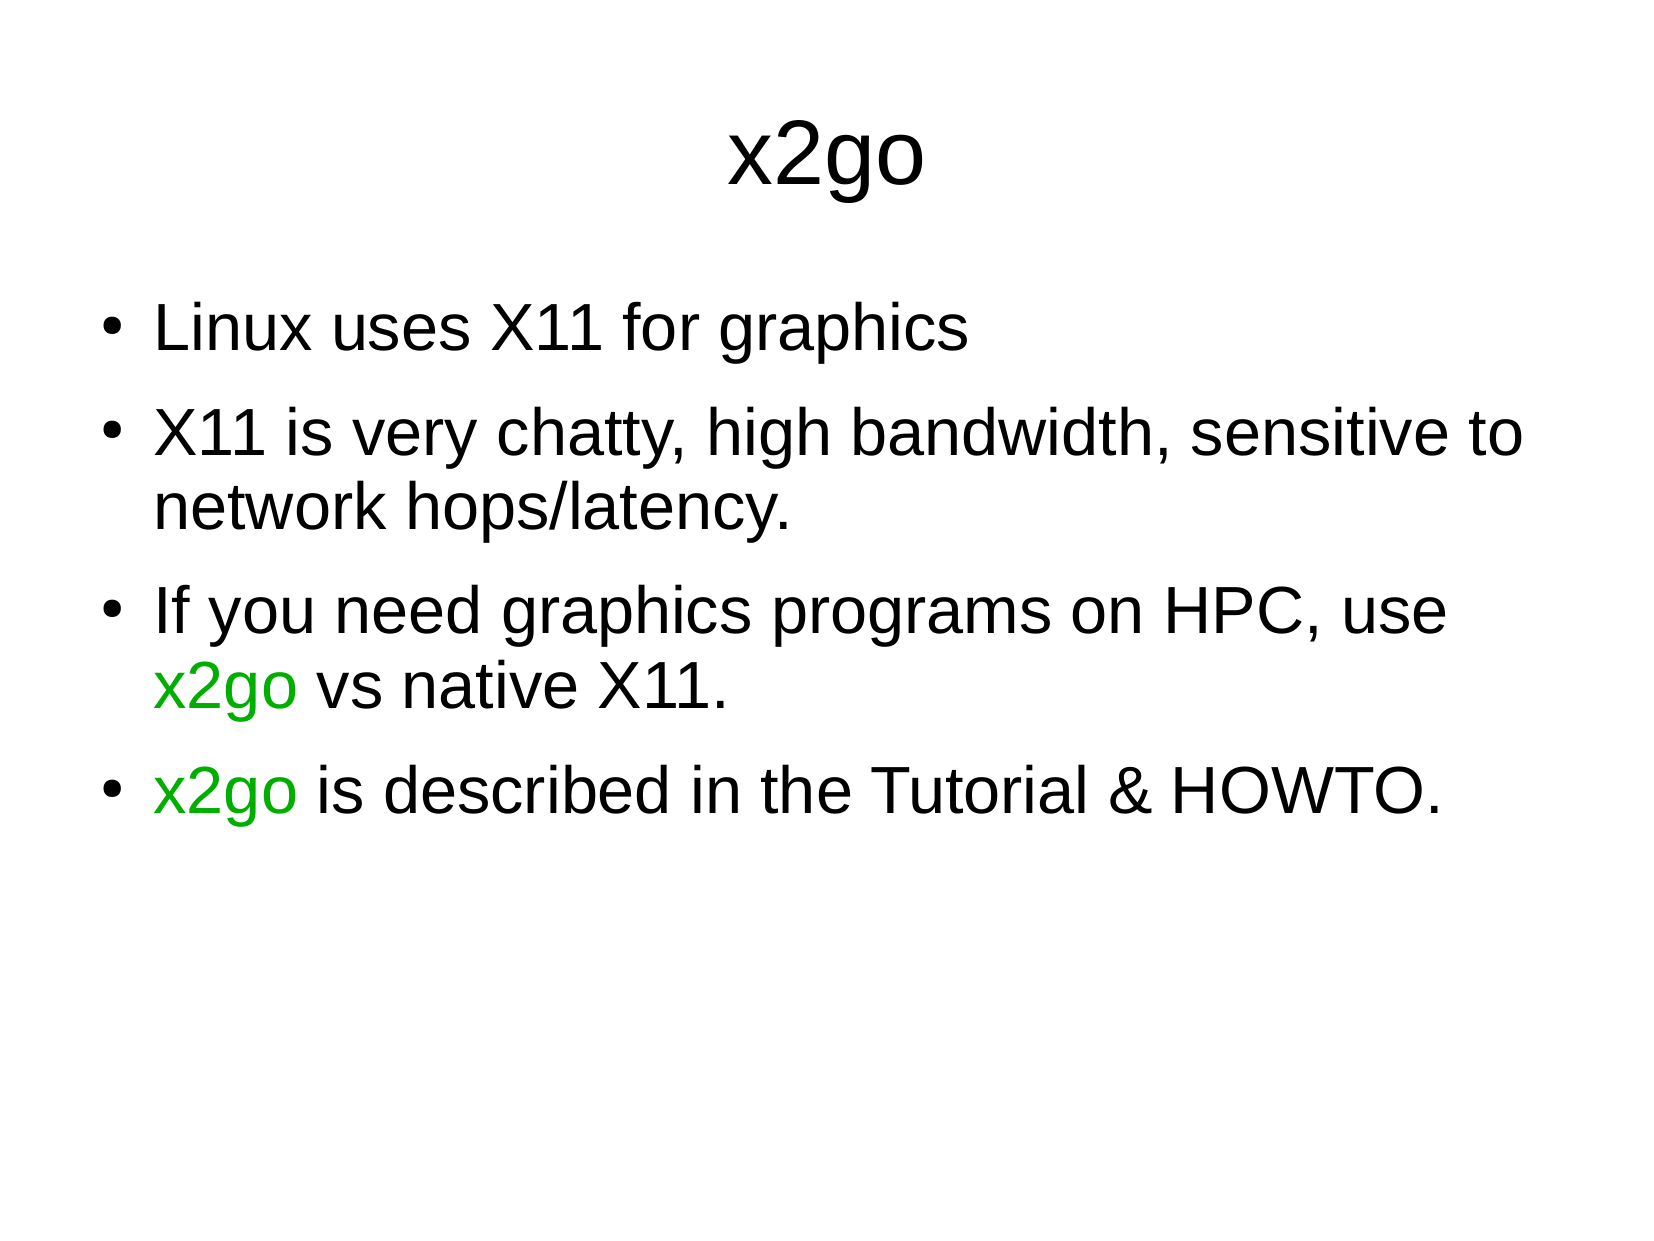

# x2go
Linux uses X11 for graphics
X11 is very chatty, high bandwidth, sensitive to network hops/latency.
If you need graphics programs on HPC, use x2go vs native X11.
x2go is described in the Tutorial & HOWTO.